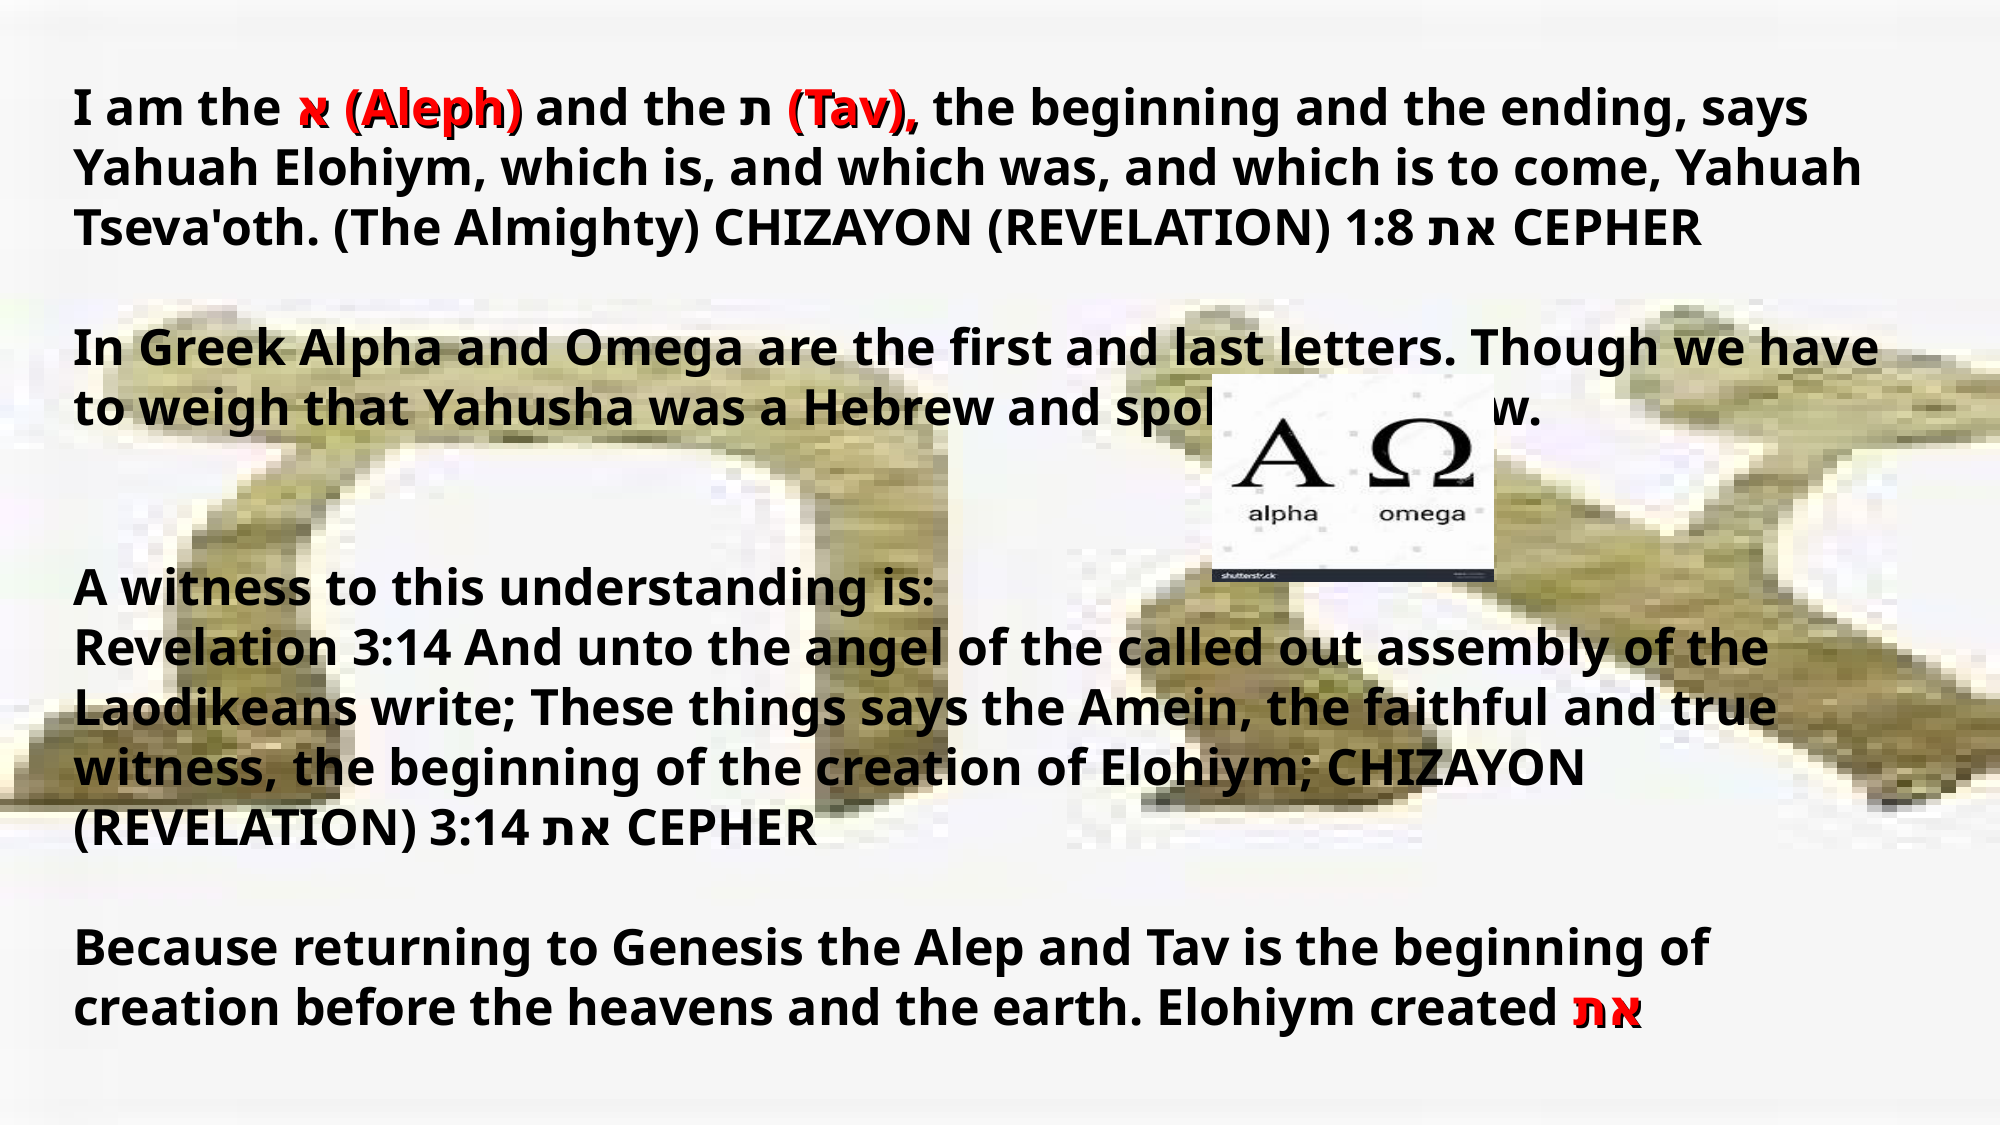

I am the א (Aleph) and the ת (Tav), the beginning and the ending, says Yahuah Elohiym, which is, and which was, and which is to come, Yahuah Tseva'oth. (The Almighty) CHIZAYON (REVELATION) 1:8 את CEPHER
In Greek Alpha and Omega are the first and last letters. Though we have to weigh that Yahusha was a Hebrew and spoke in Hebrew.
A witness to this understanding is:
Revelation 3:14 And unto the angel of the called out assembly of the Laodikeans write; These things says the Amein, the faithful and true witness, the beginning of the creation of Elohiym; CHIZAYON (REVELATION) 3:14 את CEPHER
Because returning to Genesis the Alep and Tav is the beginning of creation before the heavens and the earth. Elohiym created את